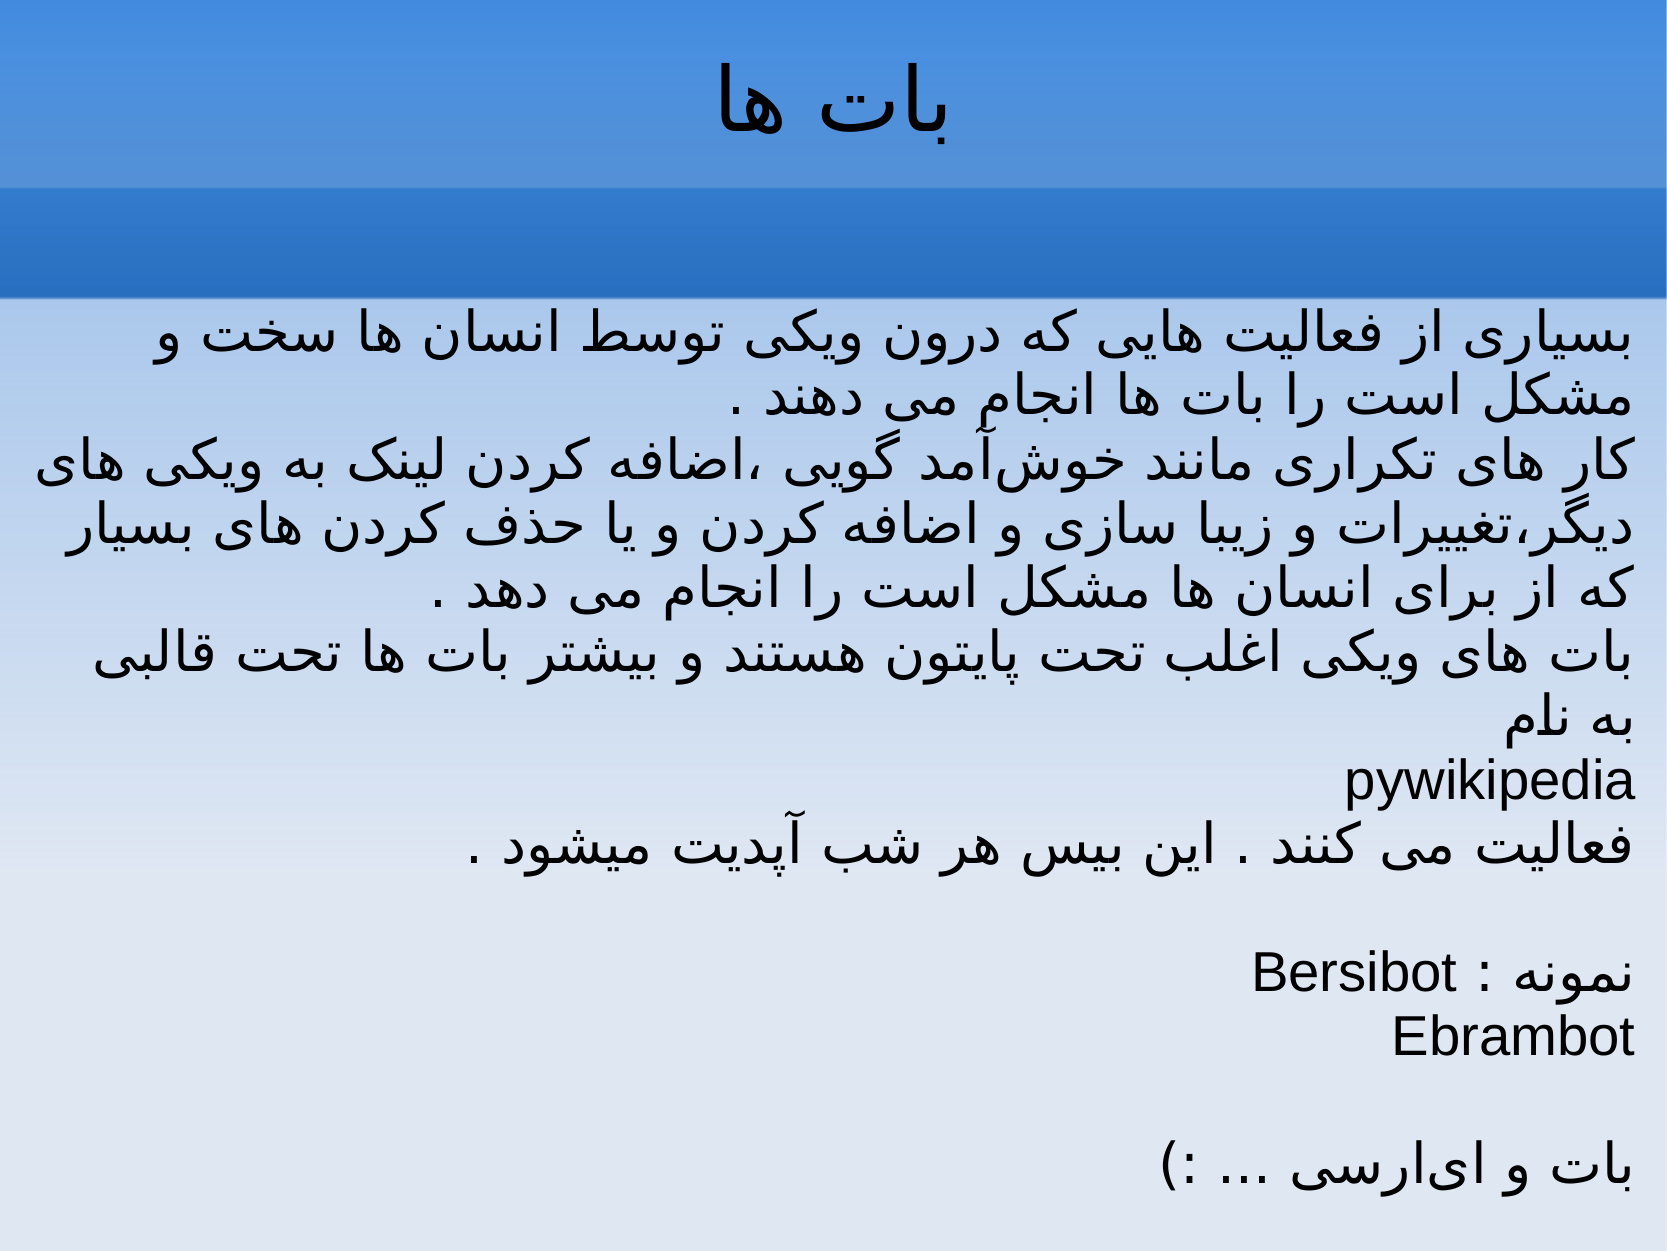

# بات ها
بسیاری از فعالیت هایی که درون ویکی توسط انسان ها سخت و مشکل است را بات ها انجام می دهند .
کار های تکراری مانند خوش‌آمد گویی ،اضافه کردن لینک به ویکی های دیگر،تغییرات و زیبا سازی و اضافه کردن و یا حذف کردن های بسیار که از برای انسان ها مشکل است را انجام می دهد .
بات های ویکی اغلب تحت پایتون هستند و بیشتر بات ها تحت قالبی به نام
pywikipedia
فعالیت می کنند . این بیس هر شب آپدیت میشود .
نمونه : Bersibot
Ebrambot
بات و ای‌ار‌سی ... :)